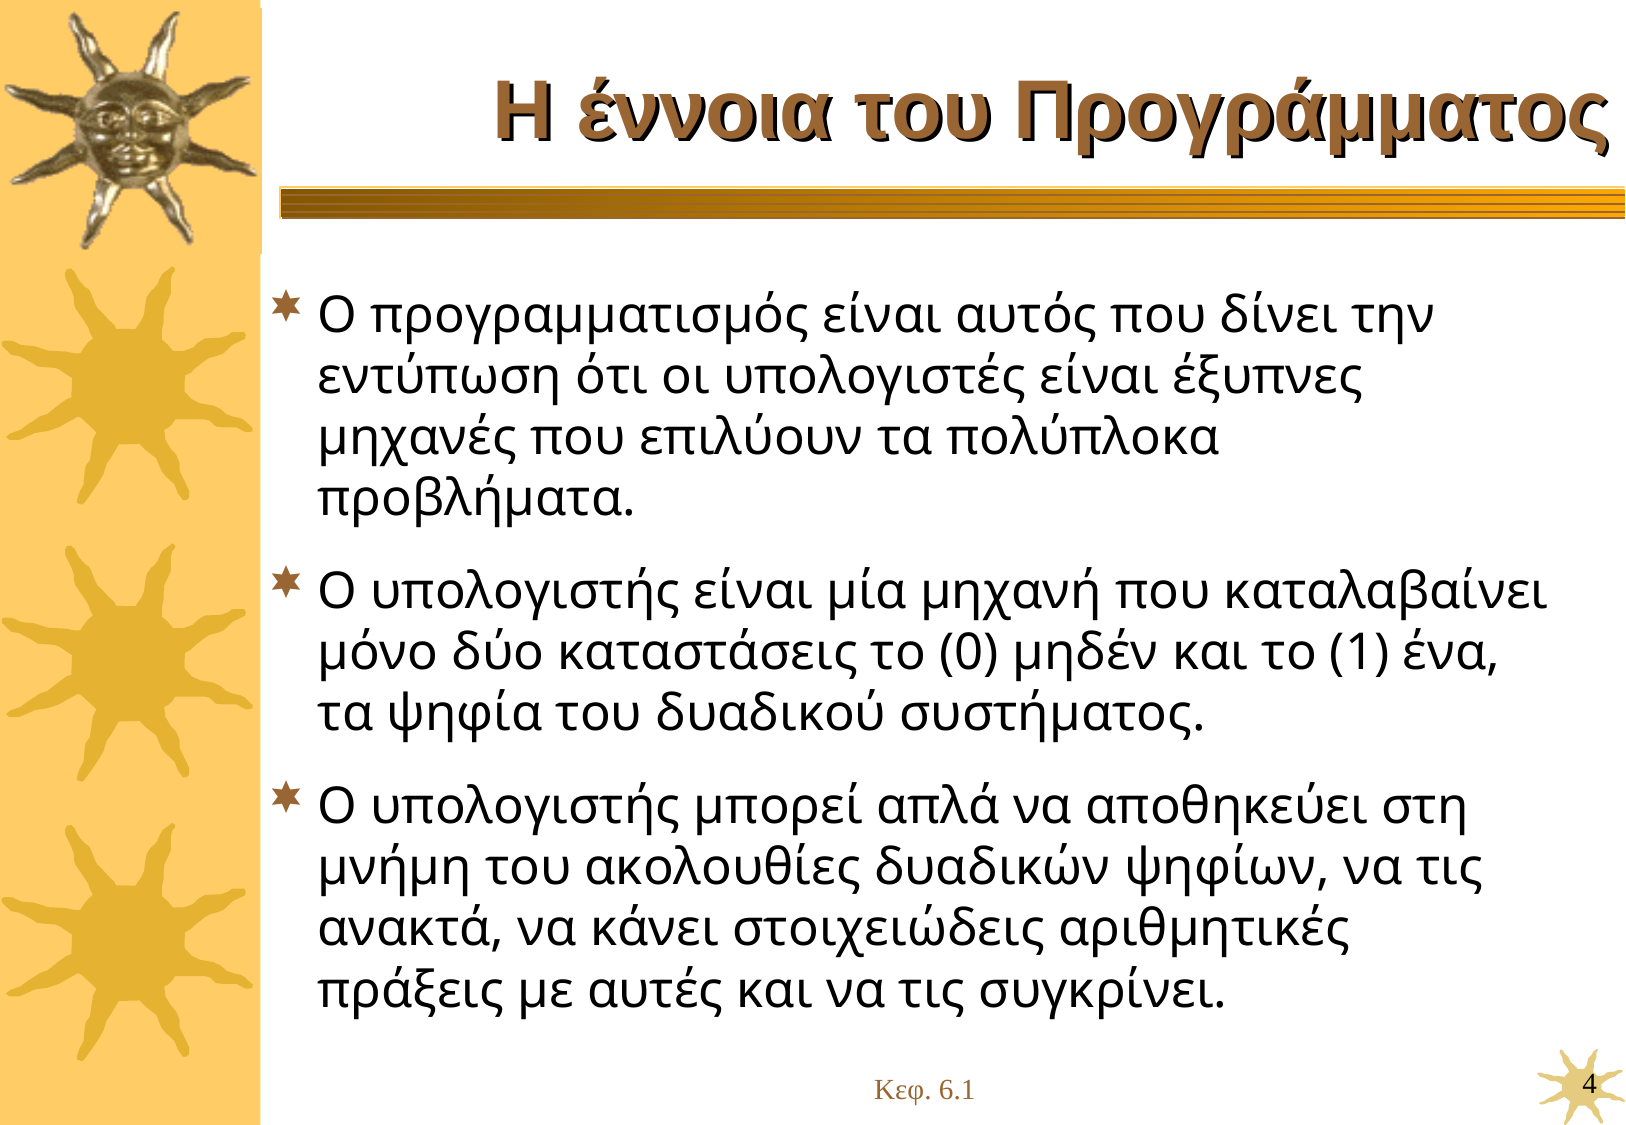

Η έννοια του Προγράμματος
Ο προγραμματισμός είναι αυτός που δίνει την εντύπωση ότι οι υπολογιστές είναι έξυπνες μηχανές που επιλύουν τα πολύπλοκα προβλήματα.
Ο υπολογιστής είναι μία μηχανή που καταλαβαίνει μόνο δύο καταστάσεις το (0) μηδέν και το (1) ένα, τα ψηφία του δυαδικού συστήματος.
Ο υπολογιστής μπορεί απλά να αποθηκεύει στη μνήμη του ακολουθίες δυαδικών ψηφίων, να τις ανακτά, να κάνει στοιχειώδεις αριθμητικές πράξεις με αυτές και να τις συγκρίνει.
4
Κεφ. 6.1